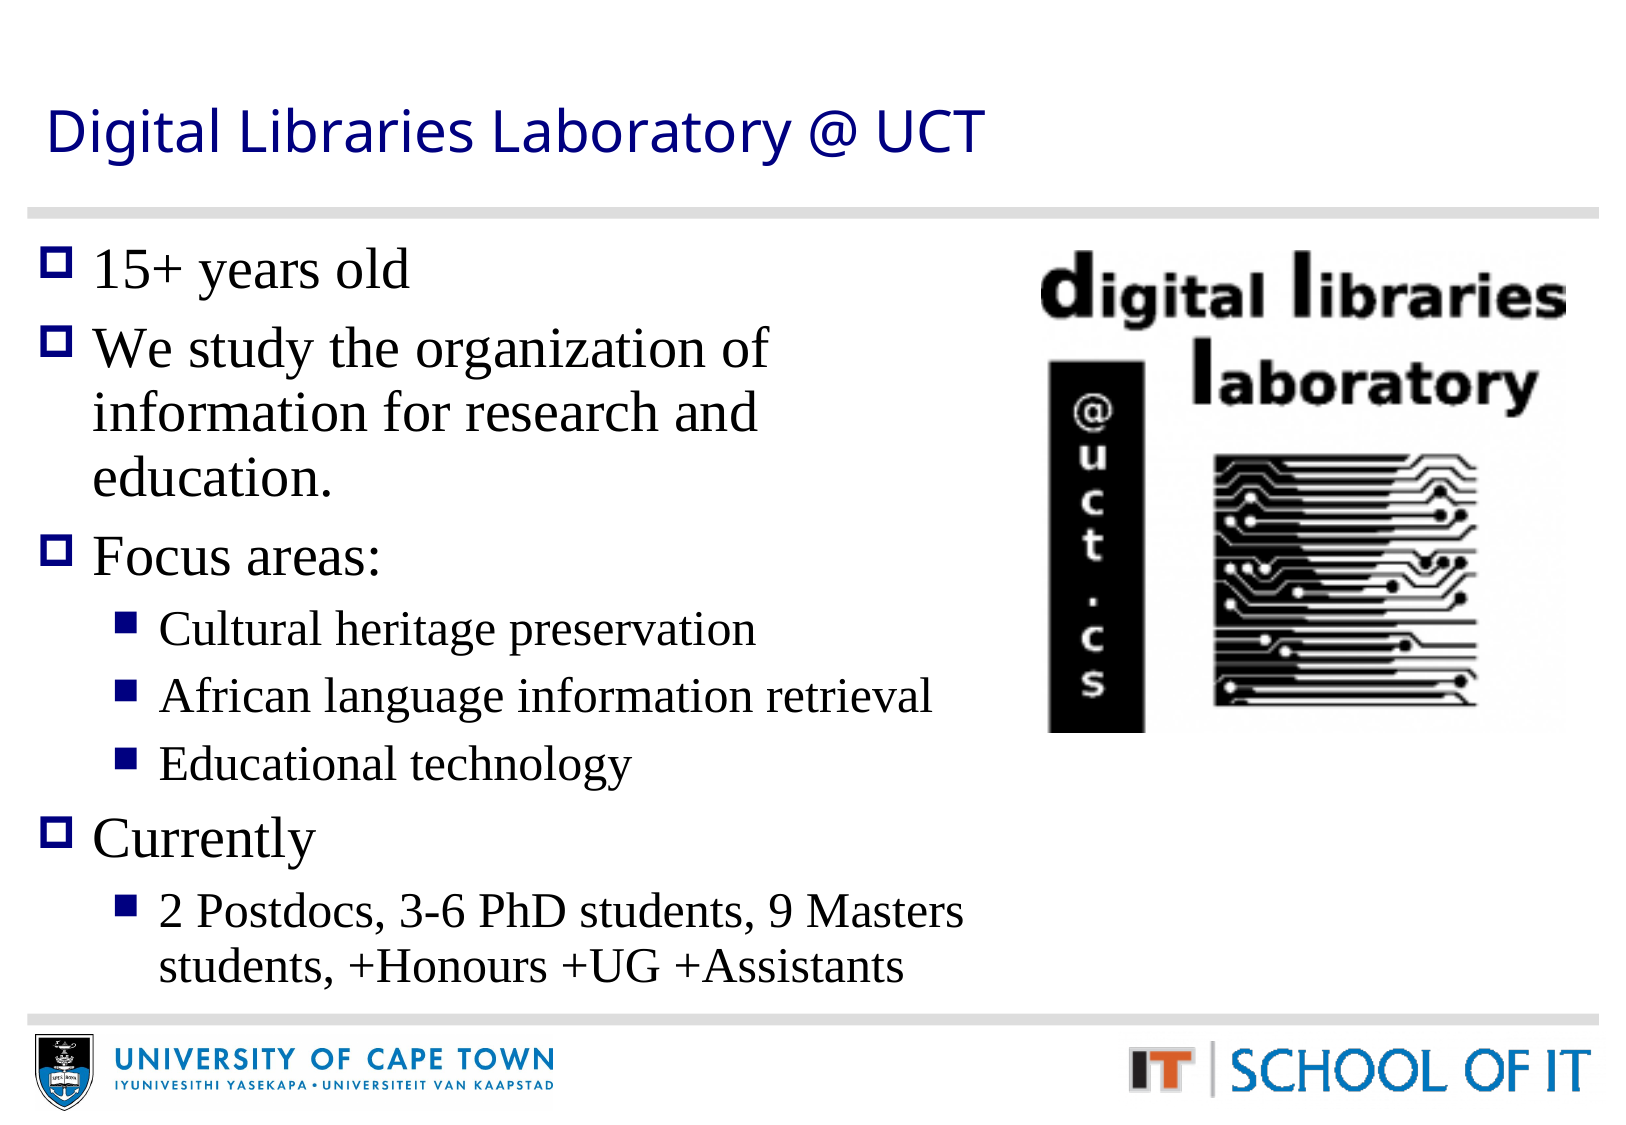

# Digital Libraries Laboratory @ UCT
15+ years old
We study the organization of information for research and education.
Focus areas:
Cultural heritage preservation
African language information retrieval
Educational technology
Currently
2 Postdocs, 3-6 PhD students, 9 Masters students, +Honours +UG +Assistants